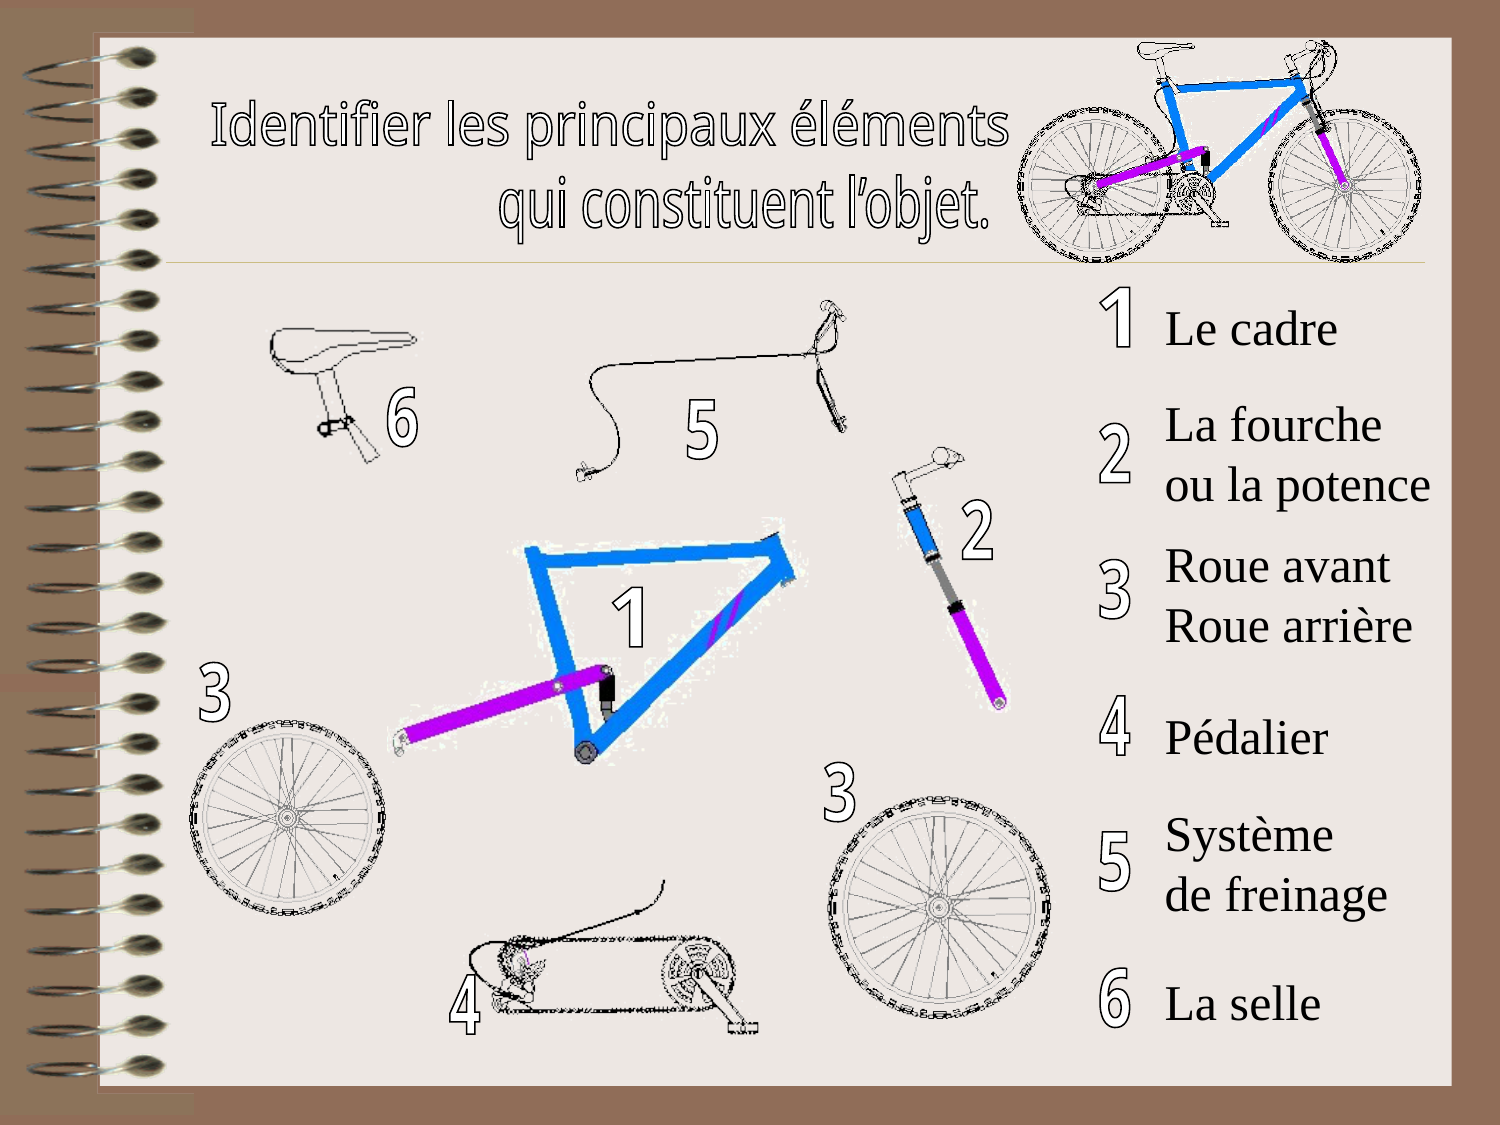

Identifier les principaux éléments
qui constituent l’objet.
1
Le cadre
La fourche
ou la potence
6
5
2
2
Roue avant
Roue arrière
3
1
3
4
Pédalier
3
Système
de freinage
5
La selle
6
4